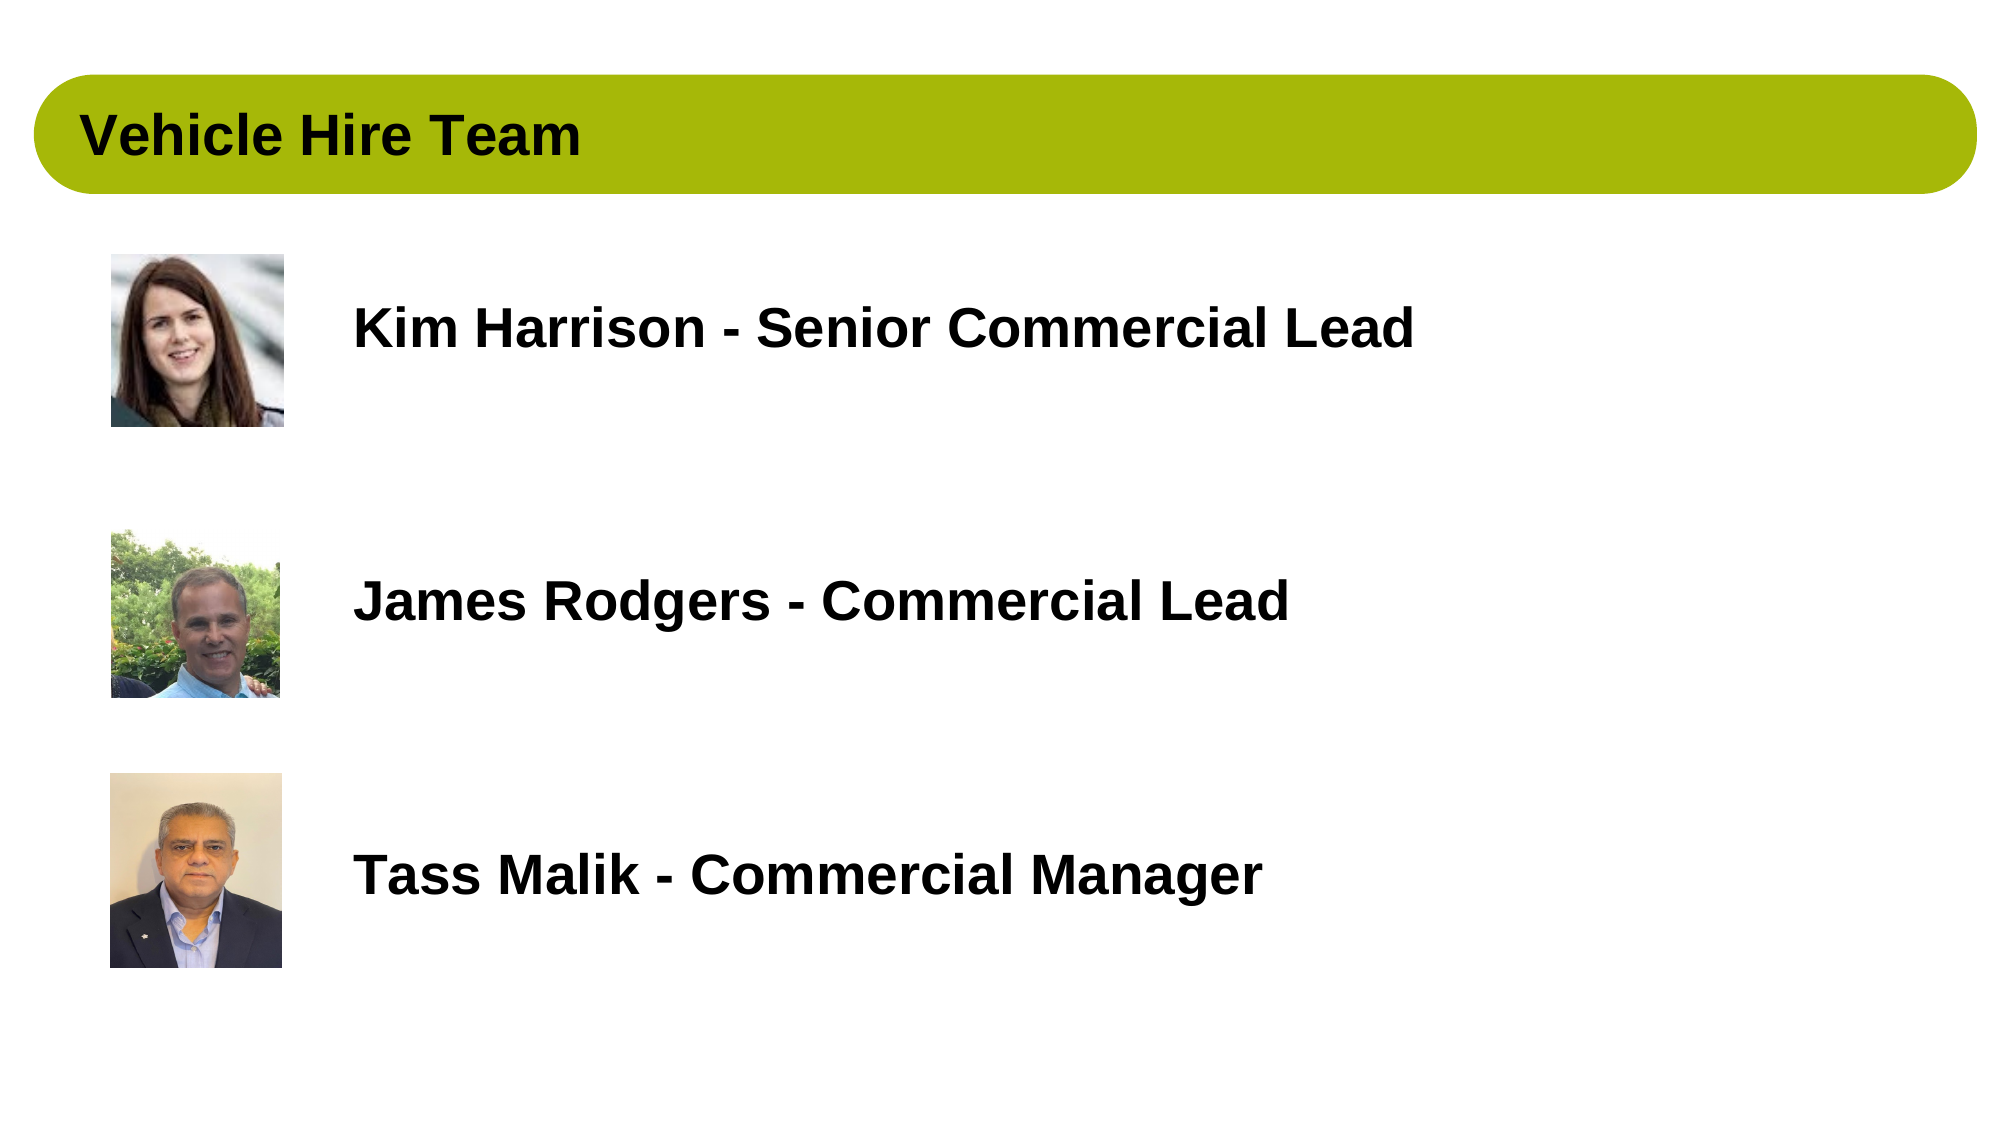

# Vehicle Hire Team
Kim Harrison - Senior Commercial Lead
James Rodgers - Commercial Lead
Tass Malik - Commercial Manager